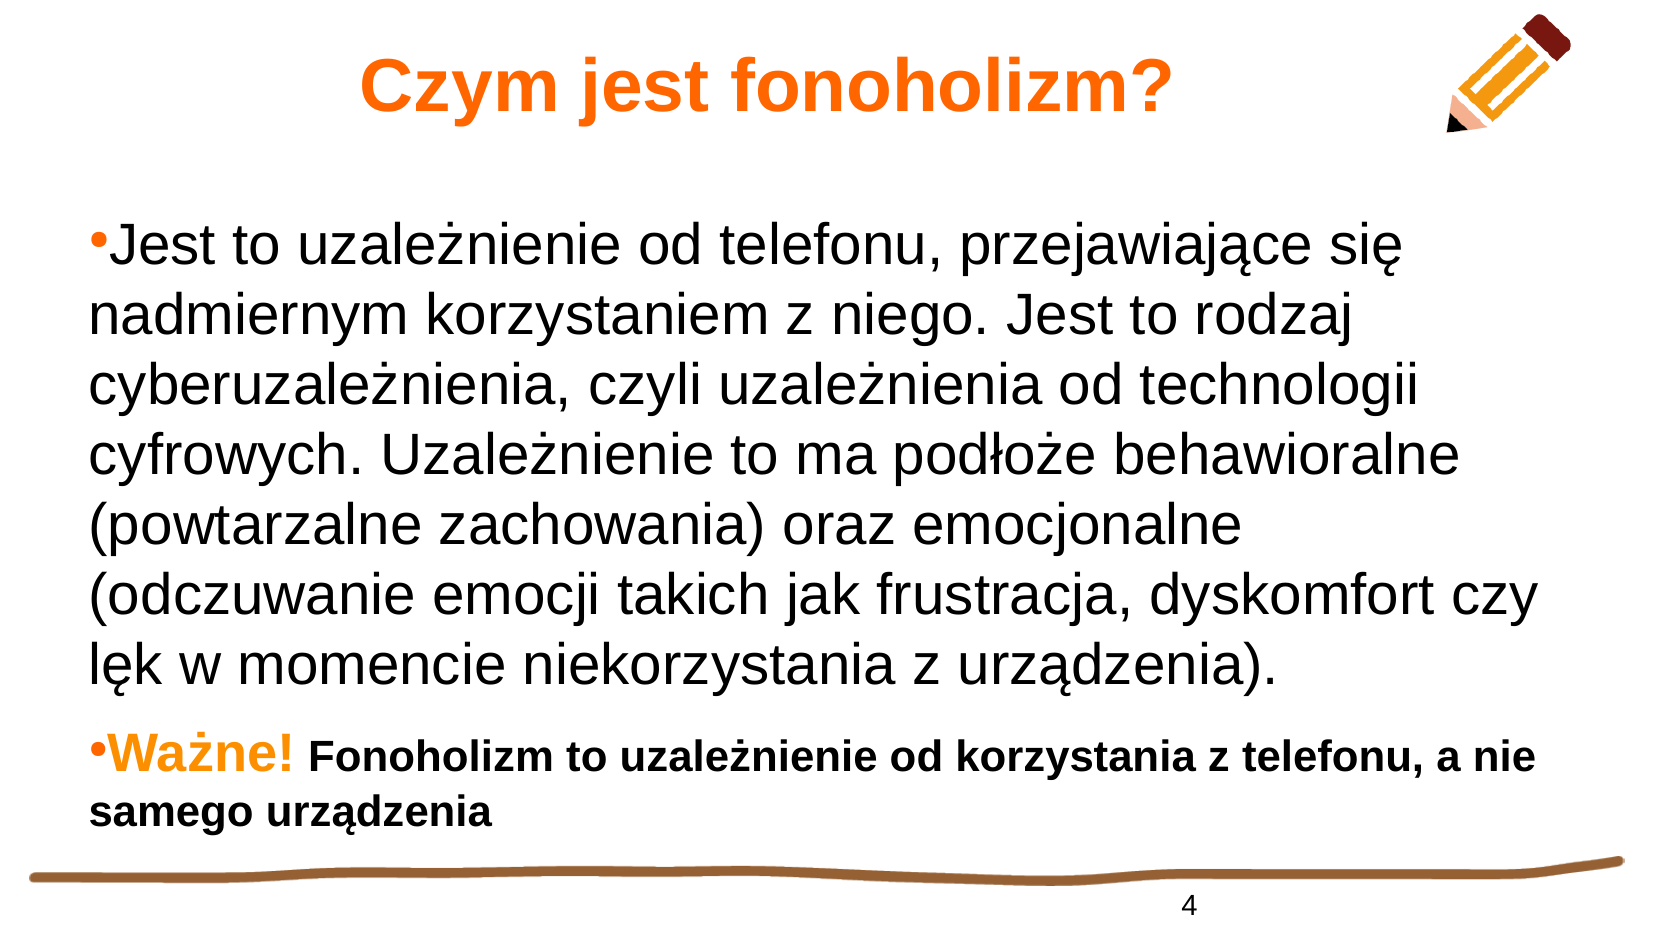

# Czym jest fonoholizm?
Jest to uzależnienie od telefonu, przejawiające się nadmiernym korzystaniem z niego. Jest to rodzaj cyberuzależnienia, czyli uzależnienia od technologii cyfrowych. Uzależnienie to ma podłoże behawioralne (powtarzalne zachowania) oraz emocjonalne (odczuwanie emocji takich jak frustracja, dyskomfort czy lęk w momencie niekorzystania z urządzenia).
Ważne! Fonoholizm to uzależnienie od korzystania z telefonu, a nie samego urządzenia